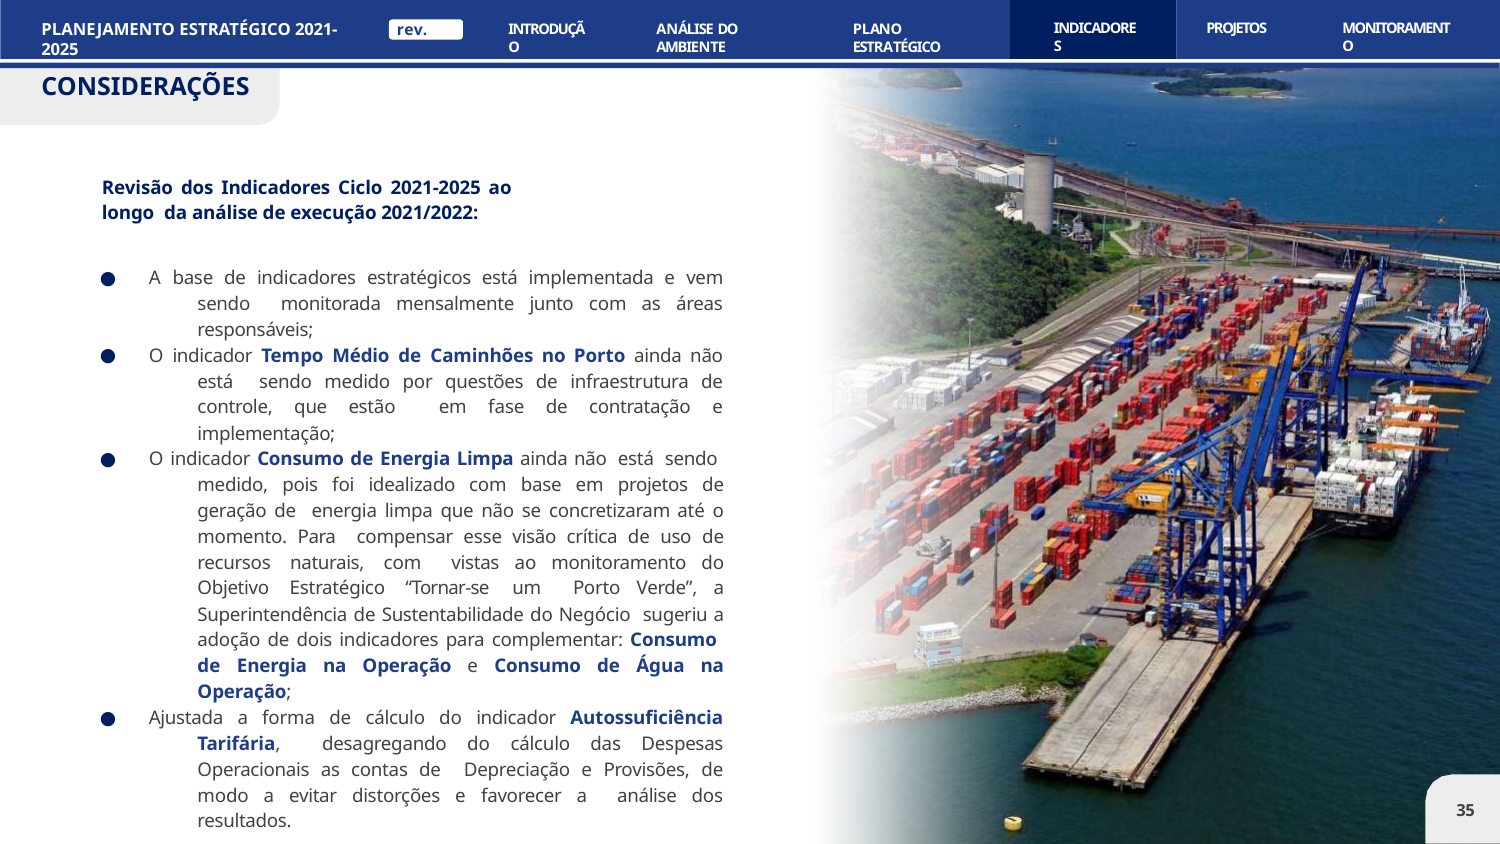

PLANEJAMENTO ESTRATÉGICO 2021-2025
INDICADORES
PROJETOS
MONITORAMENTO
rev. 2022
INTRODUÇÃO
ANÁLISE DO AMBIENTE
PLANO ESTRATÉGICO
INDICADORES
CONSIDERAÇÕES
Revisão dos Indicadores Ciclo 2021-2025 ao longo da análise de execução 2021/2022:
A base de indicadores estratégicos está implementada e vem sendo monitorada mensalmente junto com as áreas responsáveis;
O indicador Tempo Médio de Caminhões no Porto ainda não está sendo medido por questões de infraestrutura de controle, que estão em fase de contratação e implementação;
O indicador Consumo de Energia Limpa ainda não está sendo medido, pois foi idealizado com base em projetos de geração de energia limpa que não se concretizaram até o momento. Para compensar esse visão crítica de uso de recursos naturais, com vistas ao monitoramento do Objetivo Estratégico “Tornar-se um Porto Verde”, a Superintendência de Sustentabilidade do Negócio sugeriu a adoção de dois indicadores para complementar: Consumo de Energia na Operação e Consumo de Água na Operação;
Ajustada a forma de cálculo do indicador Autossuﬁciência Tarifária, desagregando do cálculo das Despesas Operacionais as contas de Depreciação e Provisões, de modo a evitar distorções e favorecer a análise dos resultados.